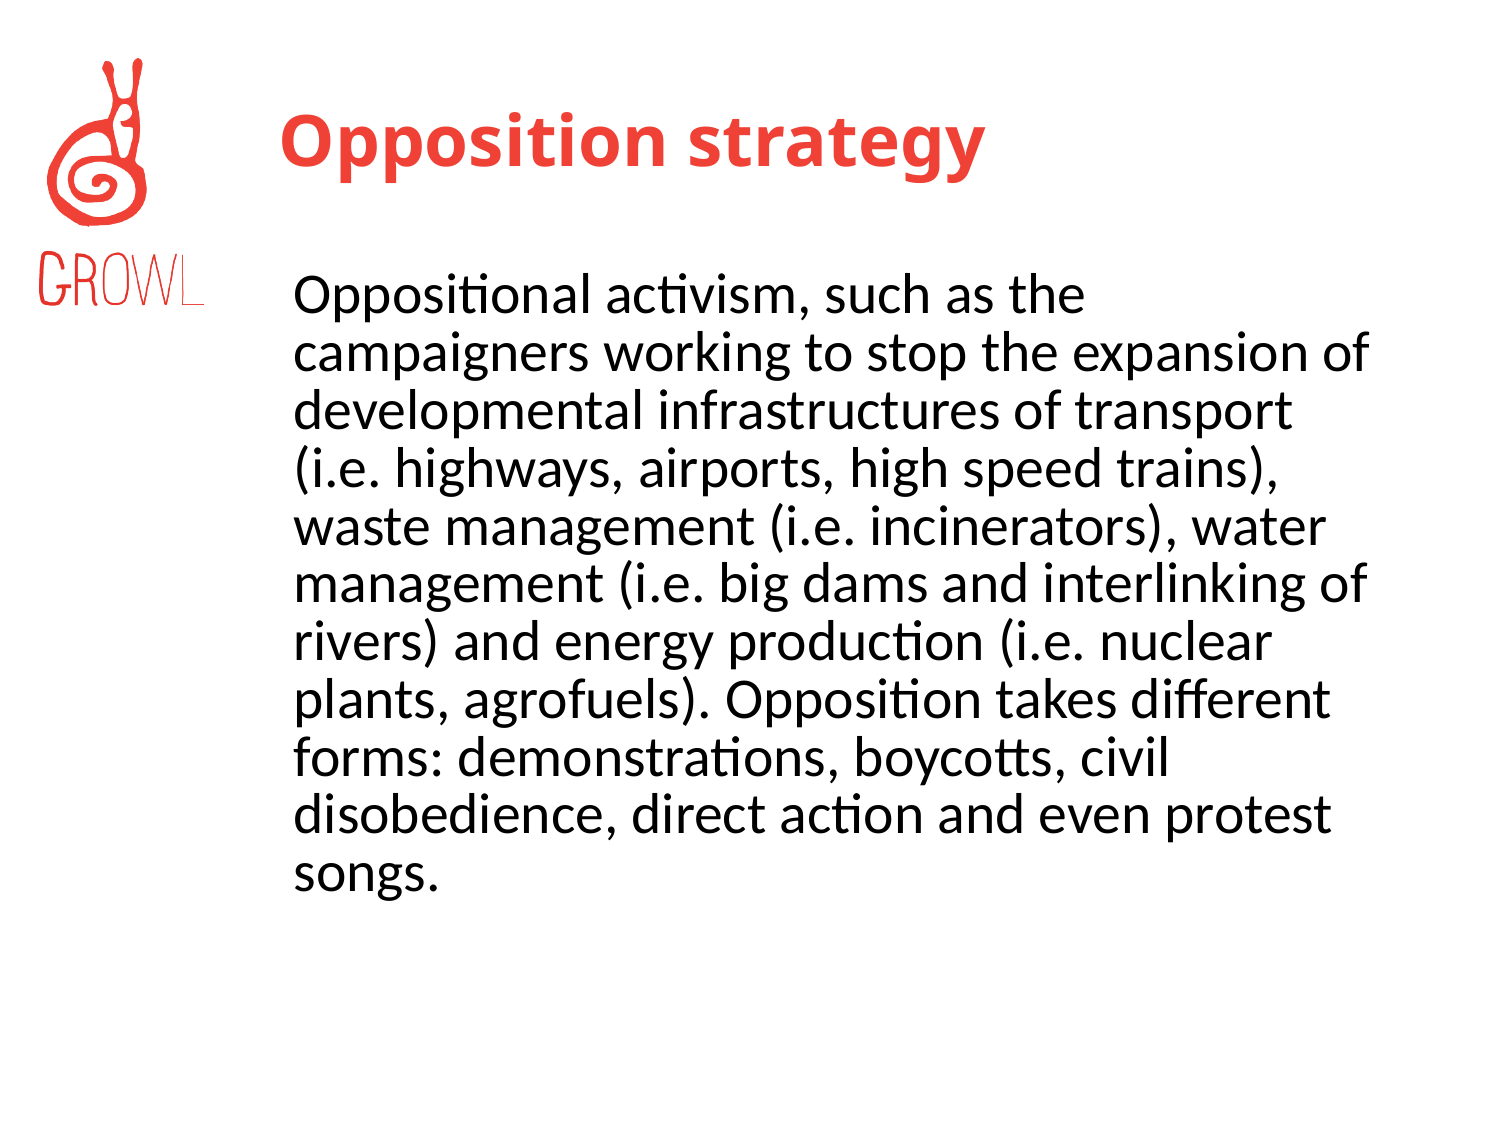

# Opposition strategy
Oppositional activism, such as the campaigners working to stop the expansion of developmental infrastructures of transport (i.e. highways, airports, high speed trains), waste management (i.e. incinerators), water management (i.e. big dams and interlinking of rivers) and energy production (i.e. nuclear plants, agrofuels). Opposition takes different forms: demonstrations, boycotts, civil disobedience, direct action and even protest songs.